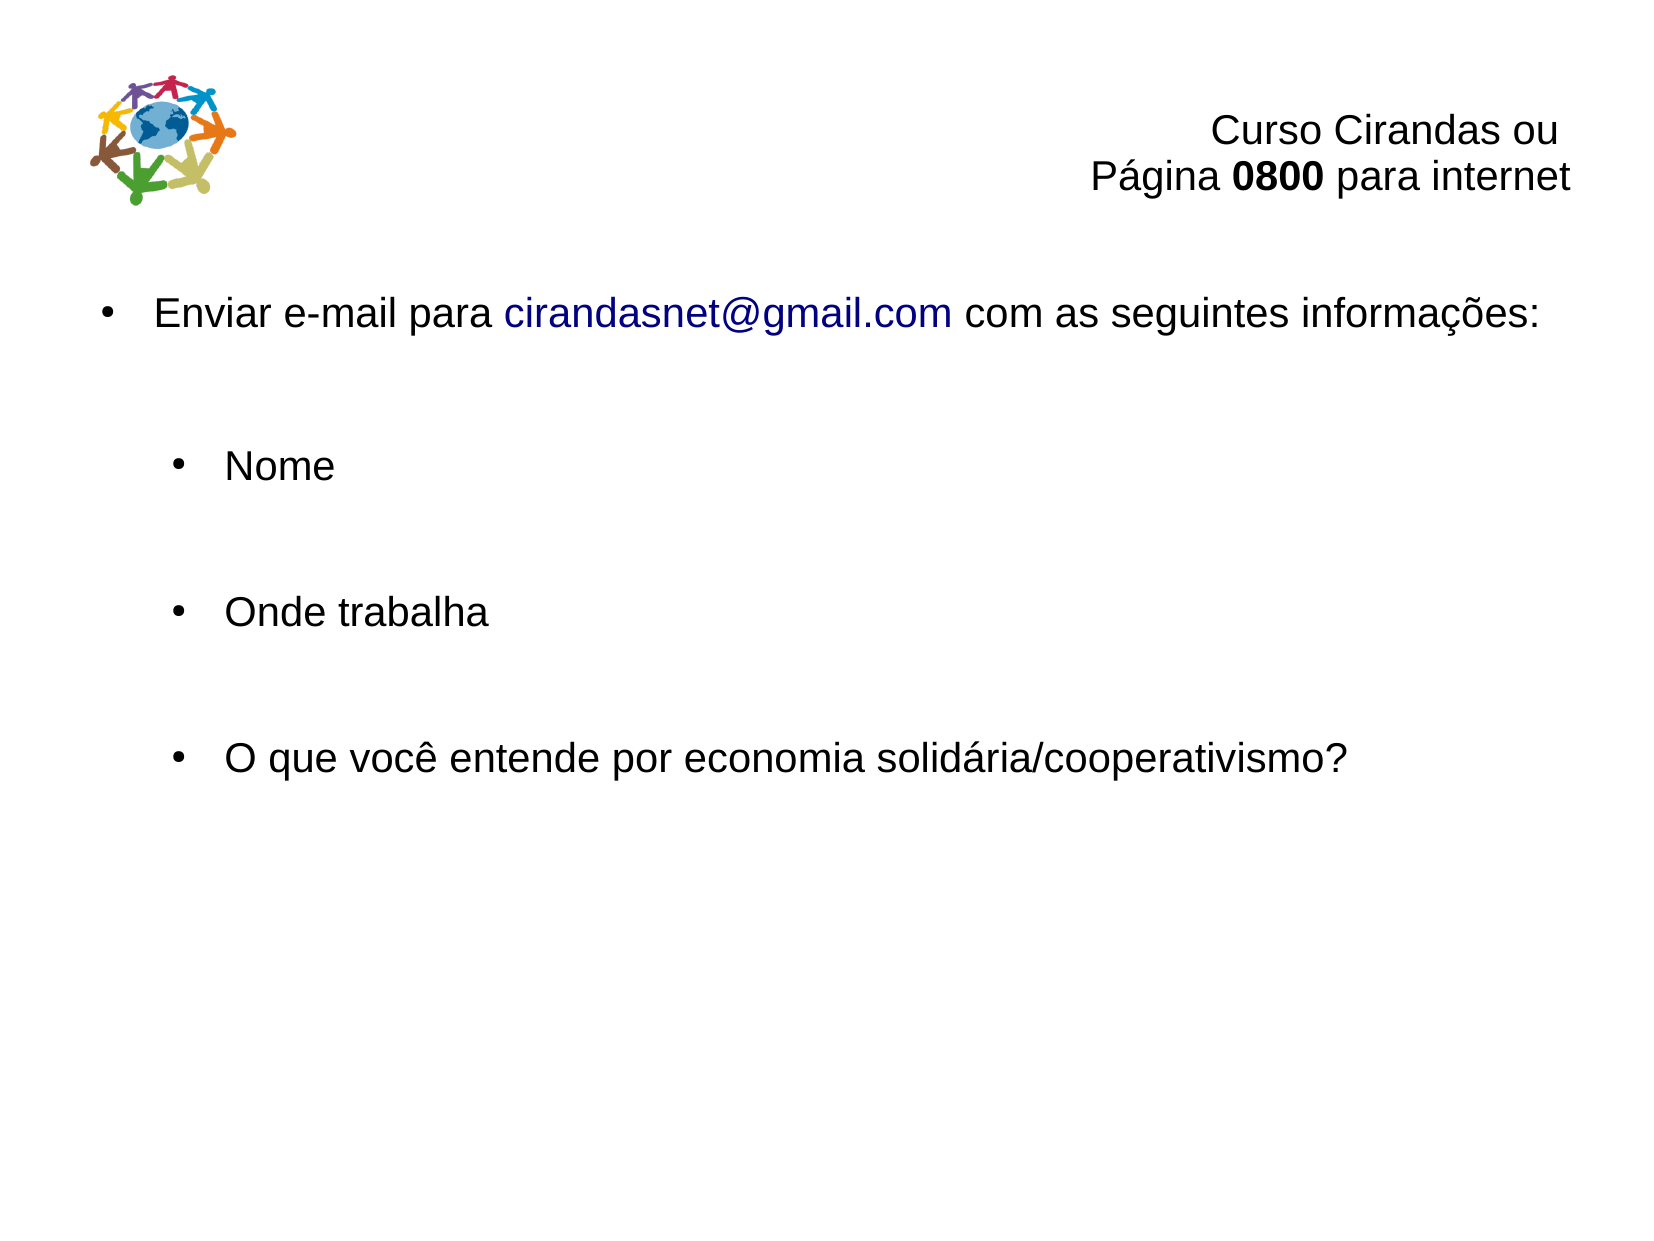

# Curso Cirandas ou Página 0800 para internet
Enviar e-mail para cirandasnet@gmail.com com as seguintes informações:
Nome
Onde trabalha
O que você entende por economia solidária/cooperativismo?